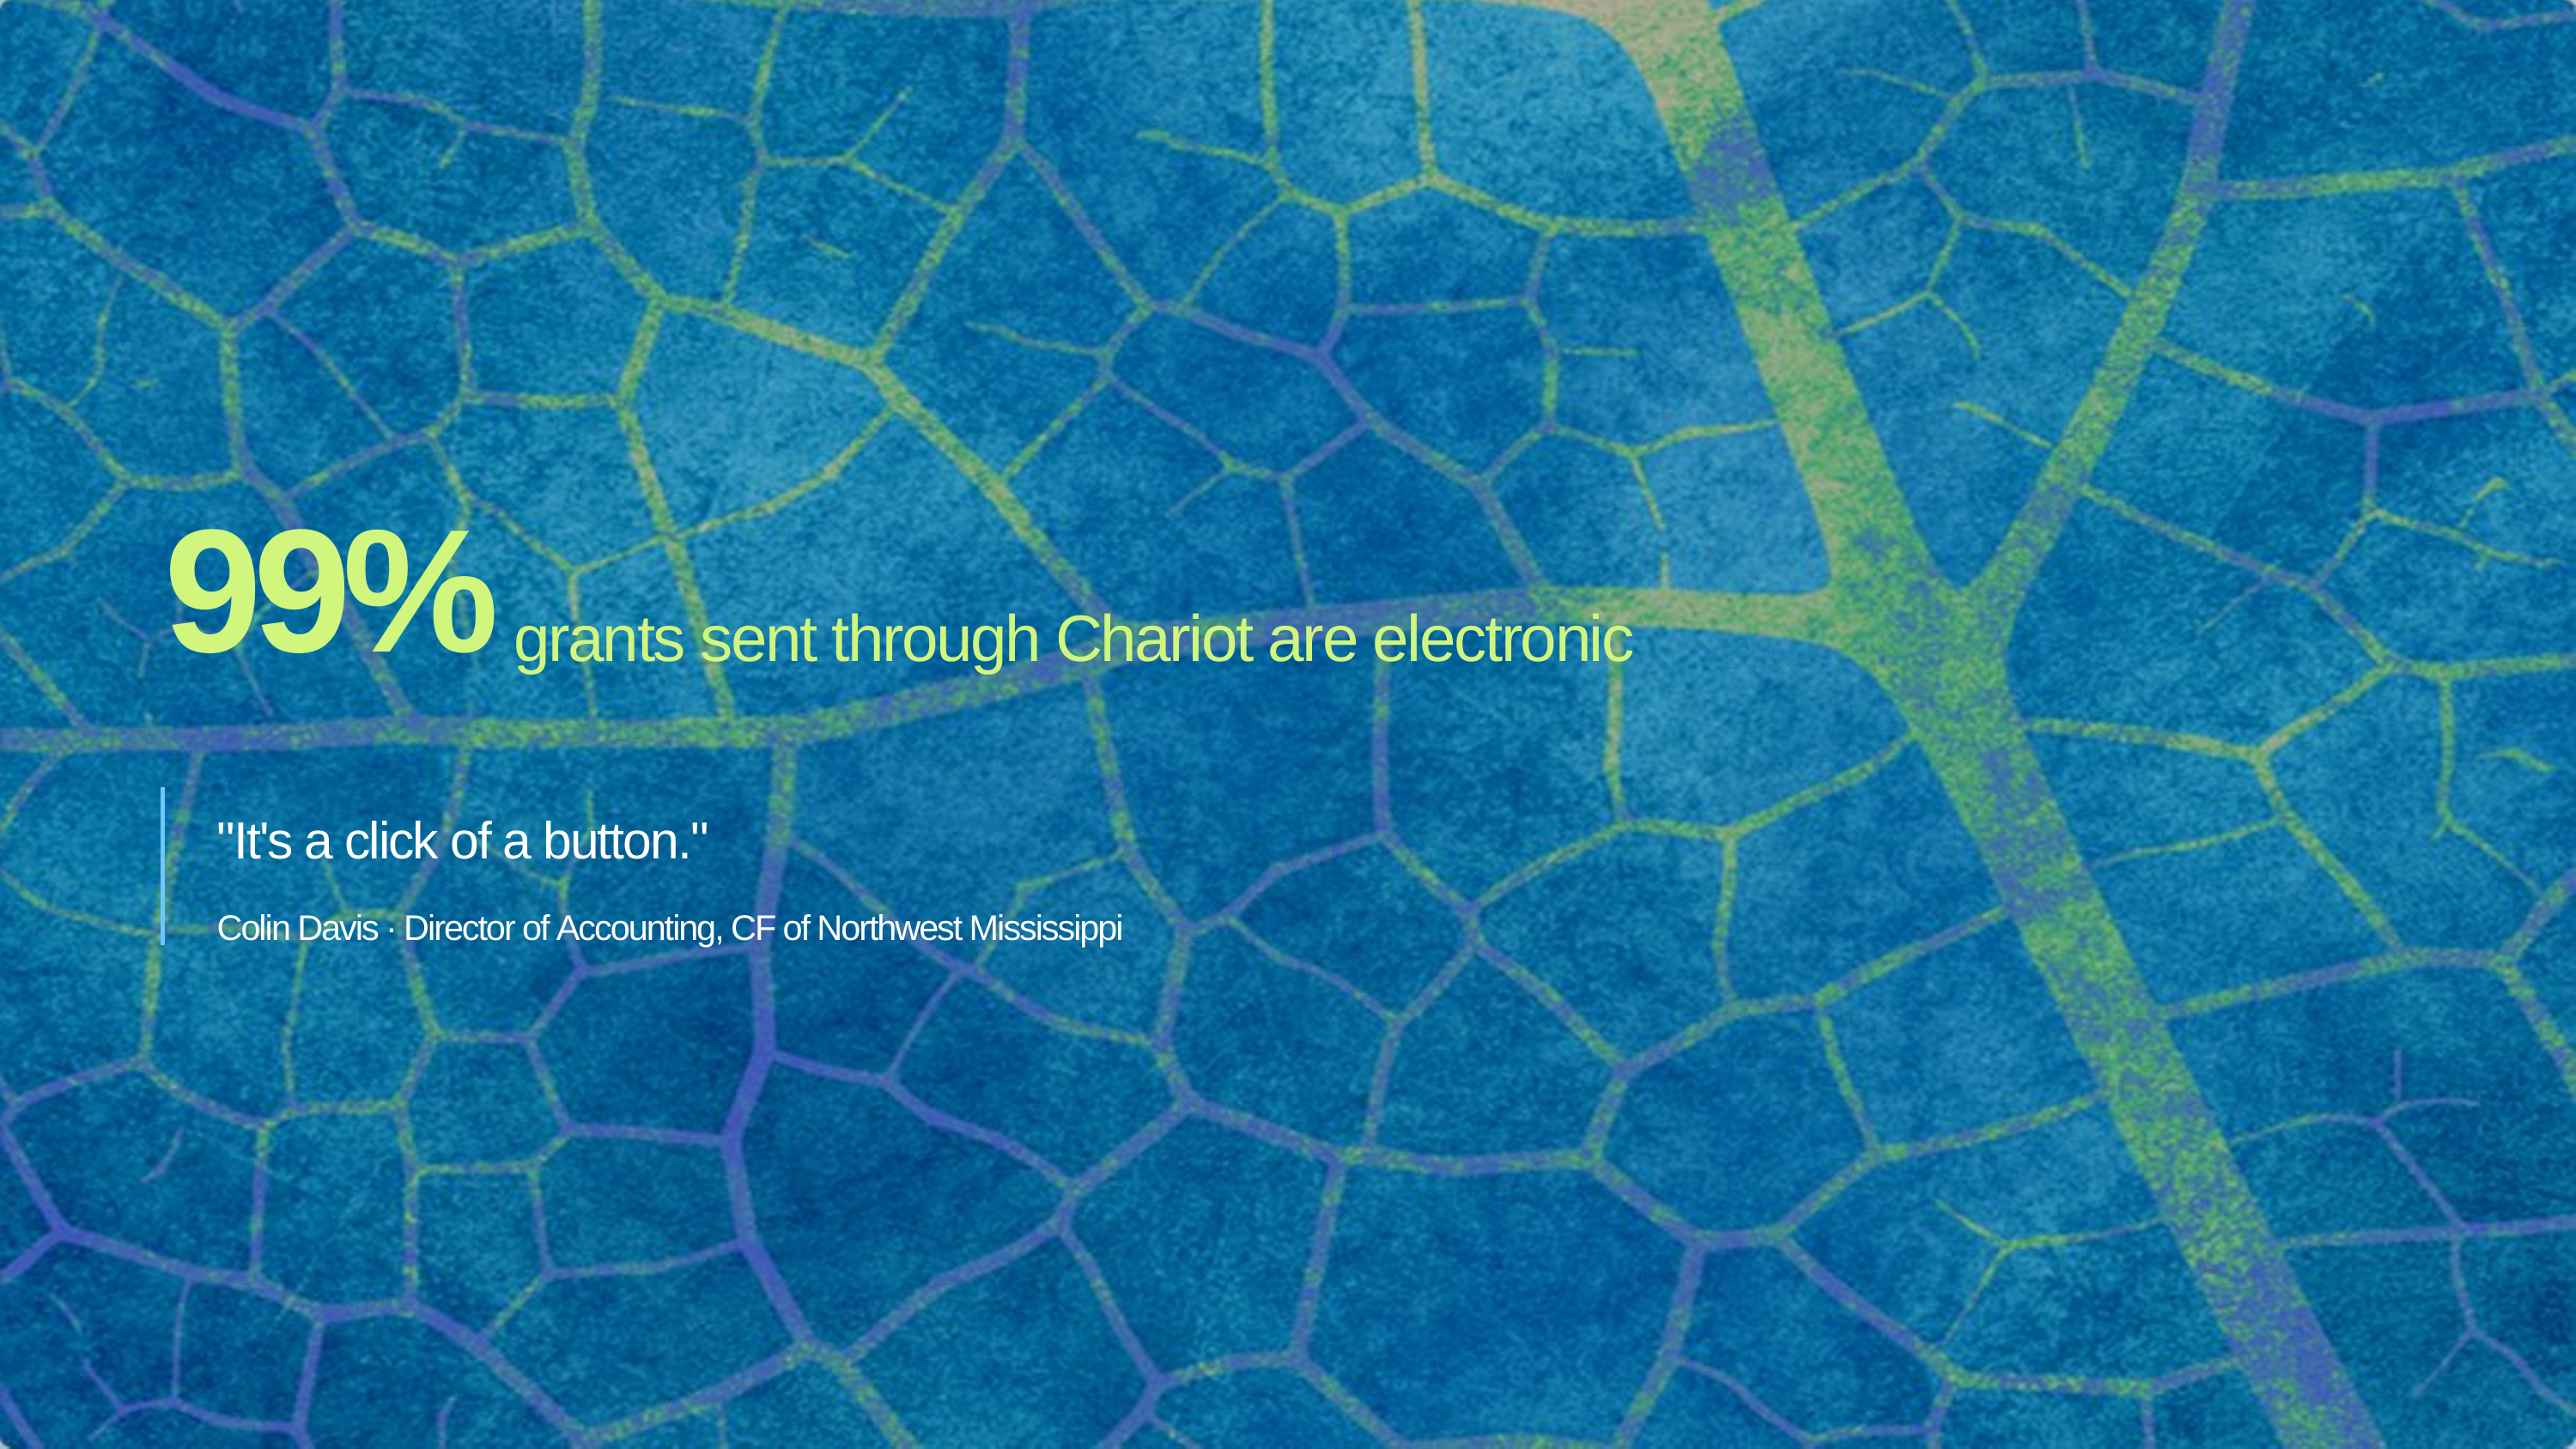

99%
grants sent through Chariot are electronic
"It's a click of a button."
Colin Davis · Director of Accounting, CF of Northwest Mississippi